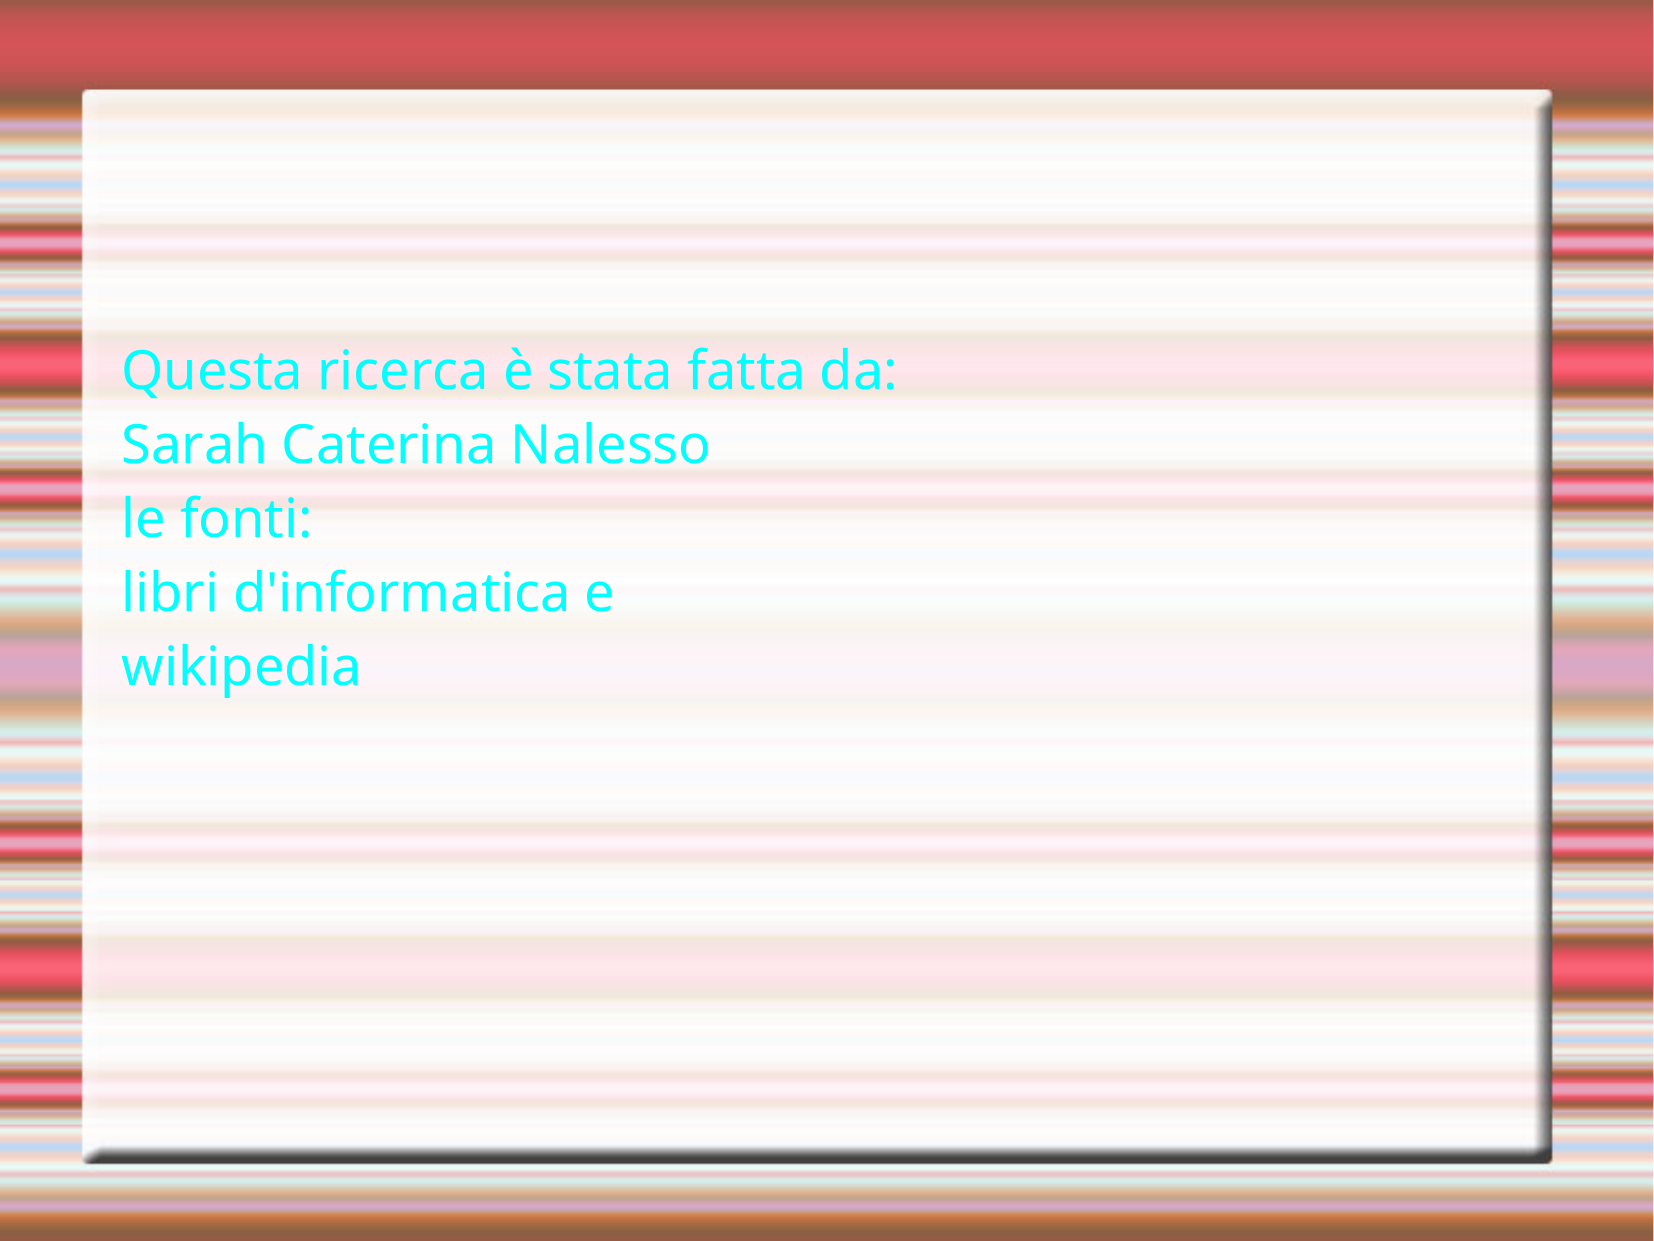

# Questa ricerca è stata fatta da: Sarah Caterina Nalesso le fonti: libri d'informatica e wikipedia